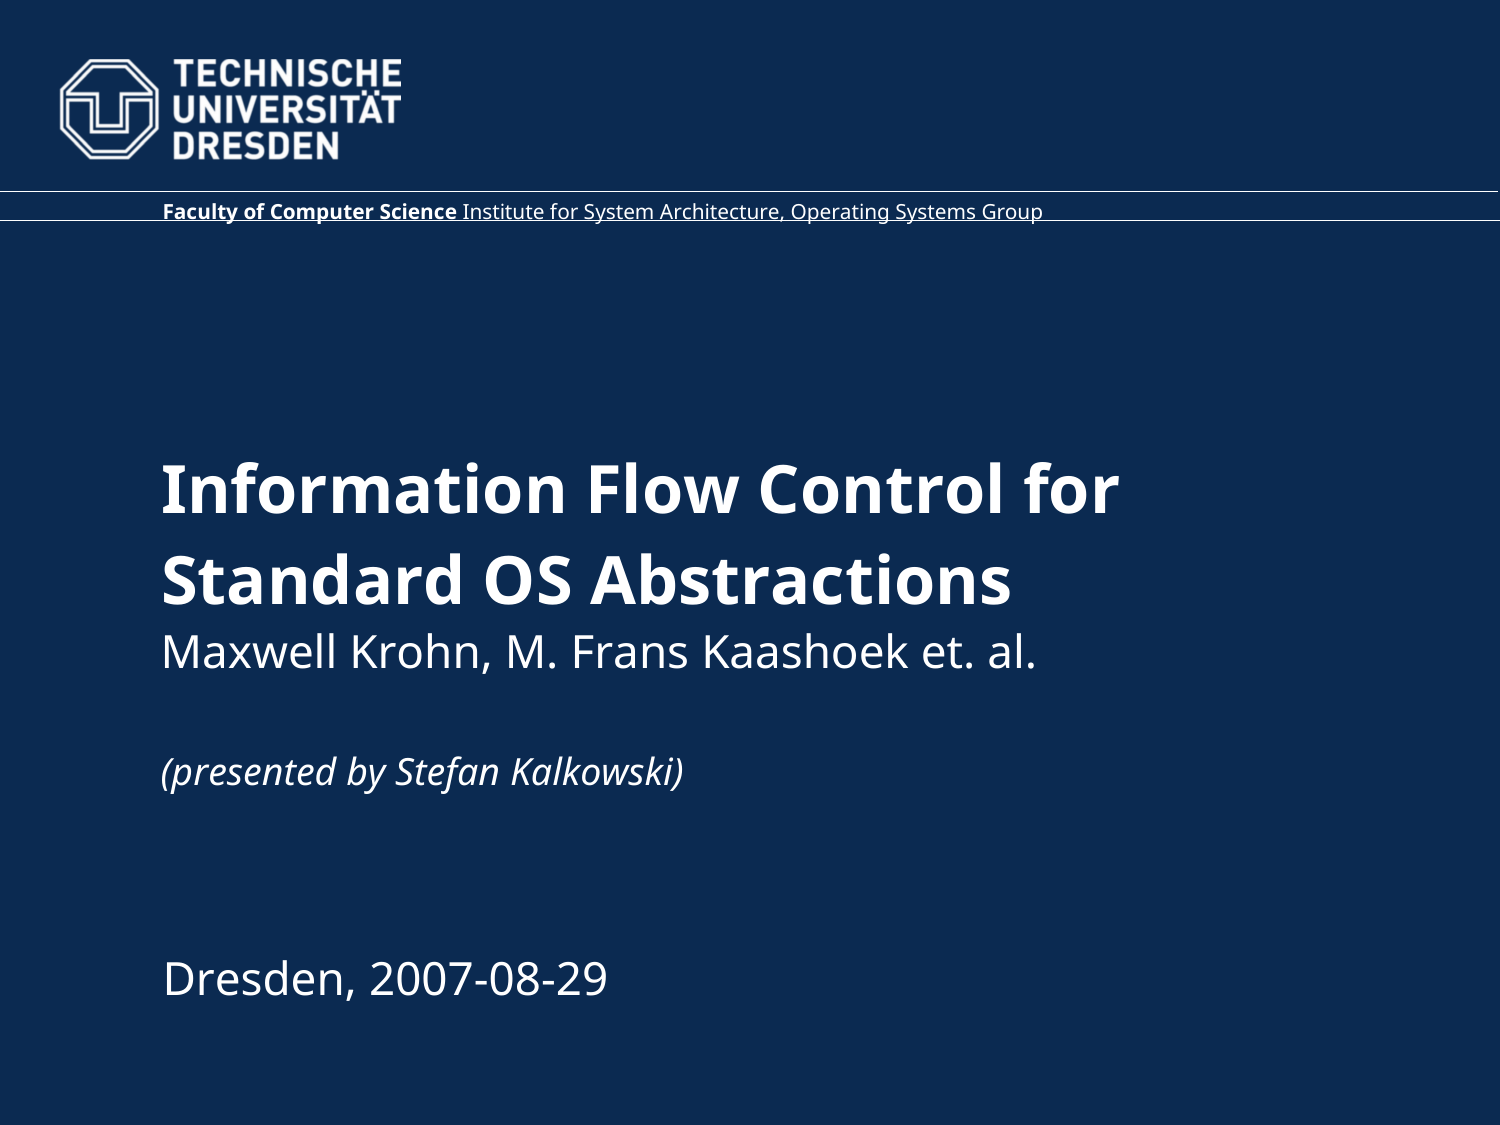

# Information Flow Control for Standard OS Abstractions
Maxwell Krohn, M. Frans Kaashoek et. al.
(presented by Stefan Kalkowski)
Dresden, 2007-08-29